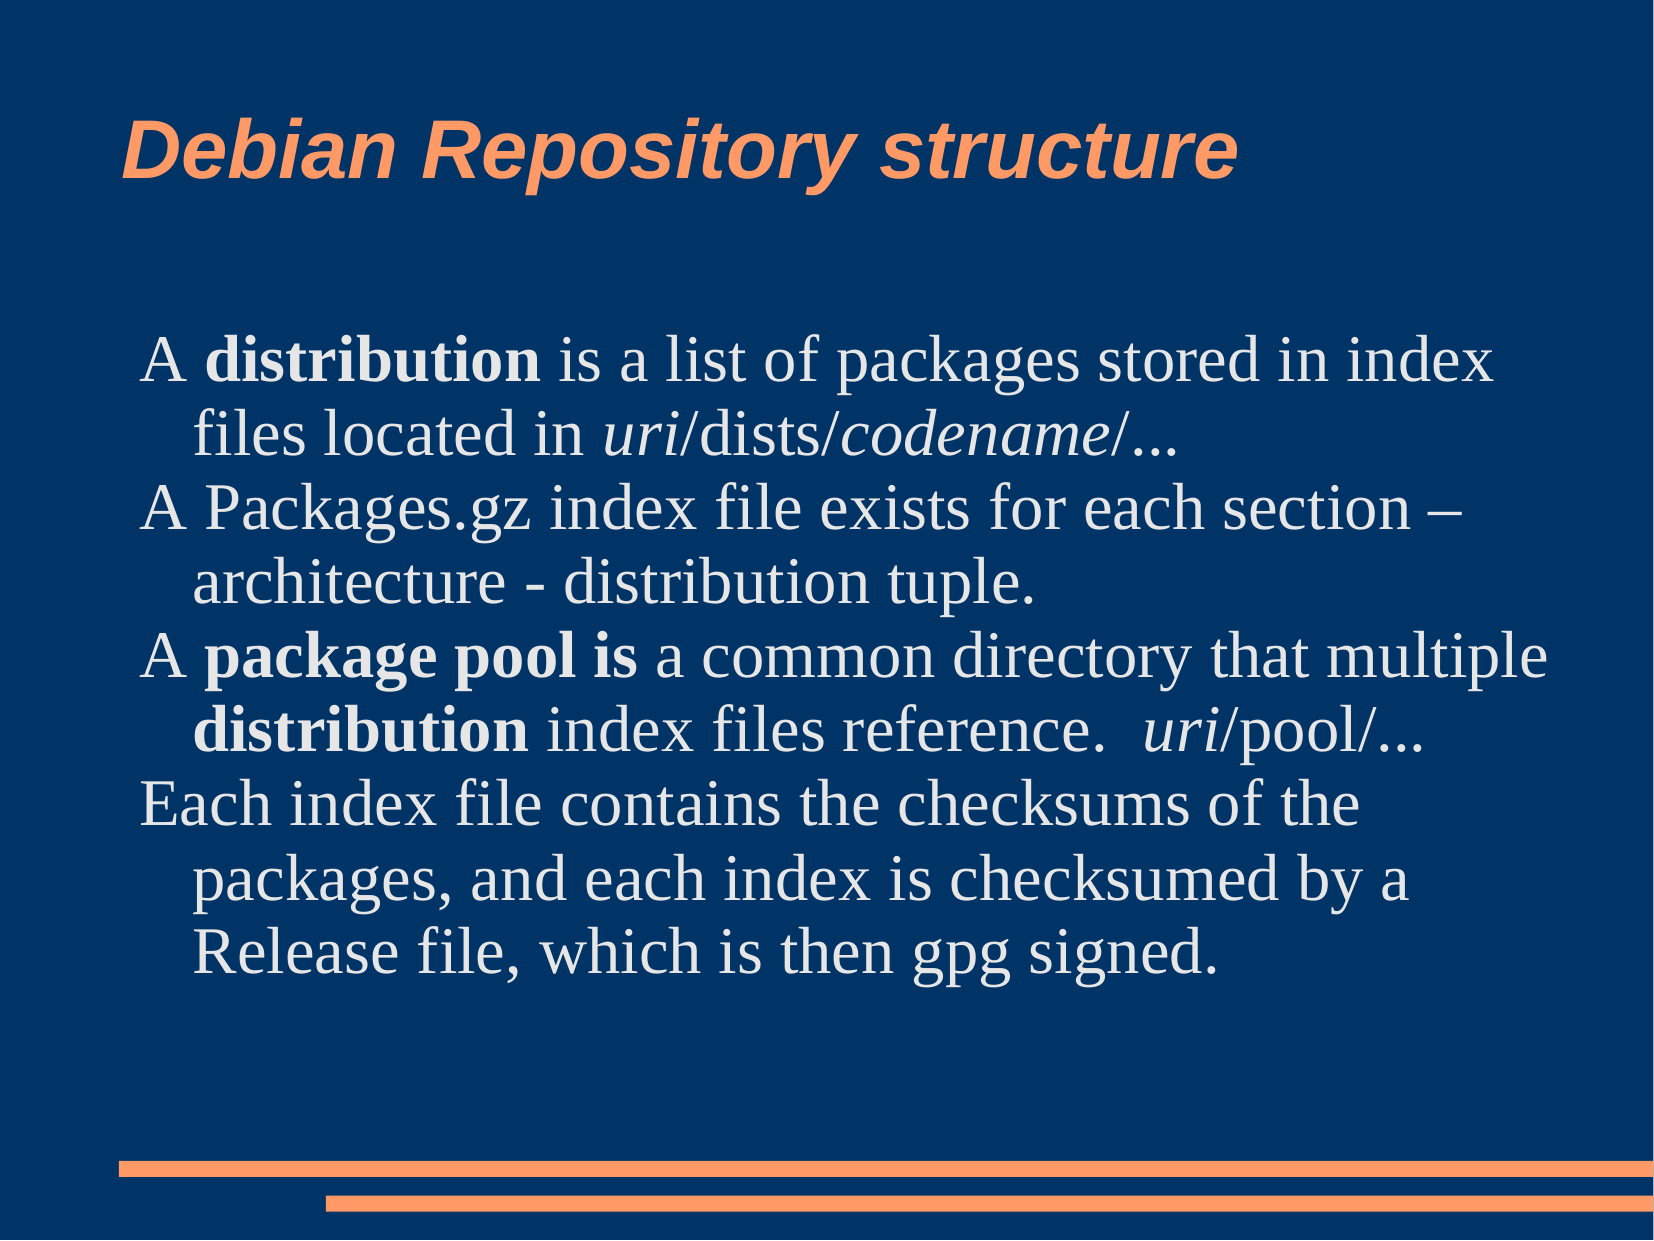

# Debian Repository structure
A distribution is a list of packages stored in index files located in uri/dists/codename/...
A Packages.gz index file exists for each section – architecture - distribution tuple.
A package pool is a common directory that multiple distribution index files reference. uri/pool/...
Each index file contains the checksums of the packages, and each index is checksumed by a Release file, which is then gpg signed.